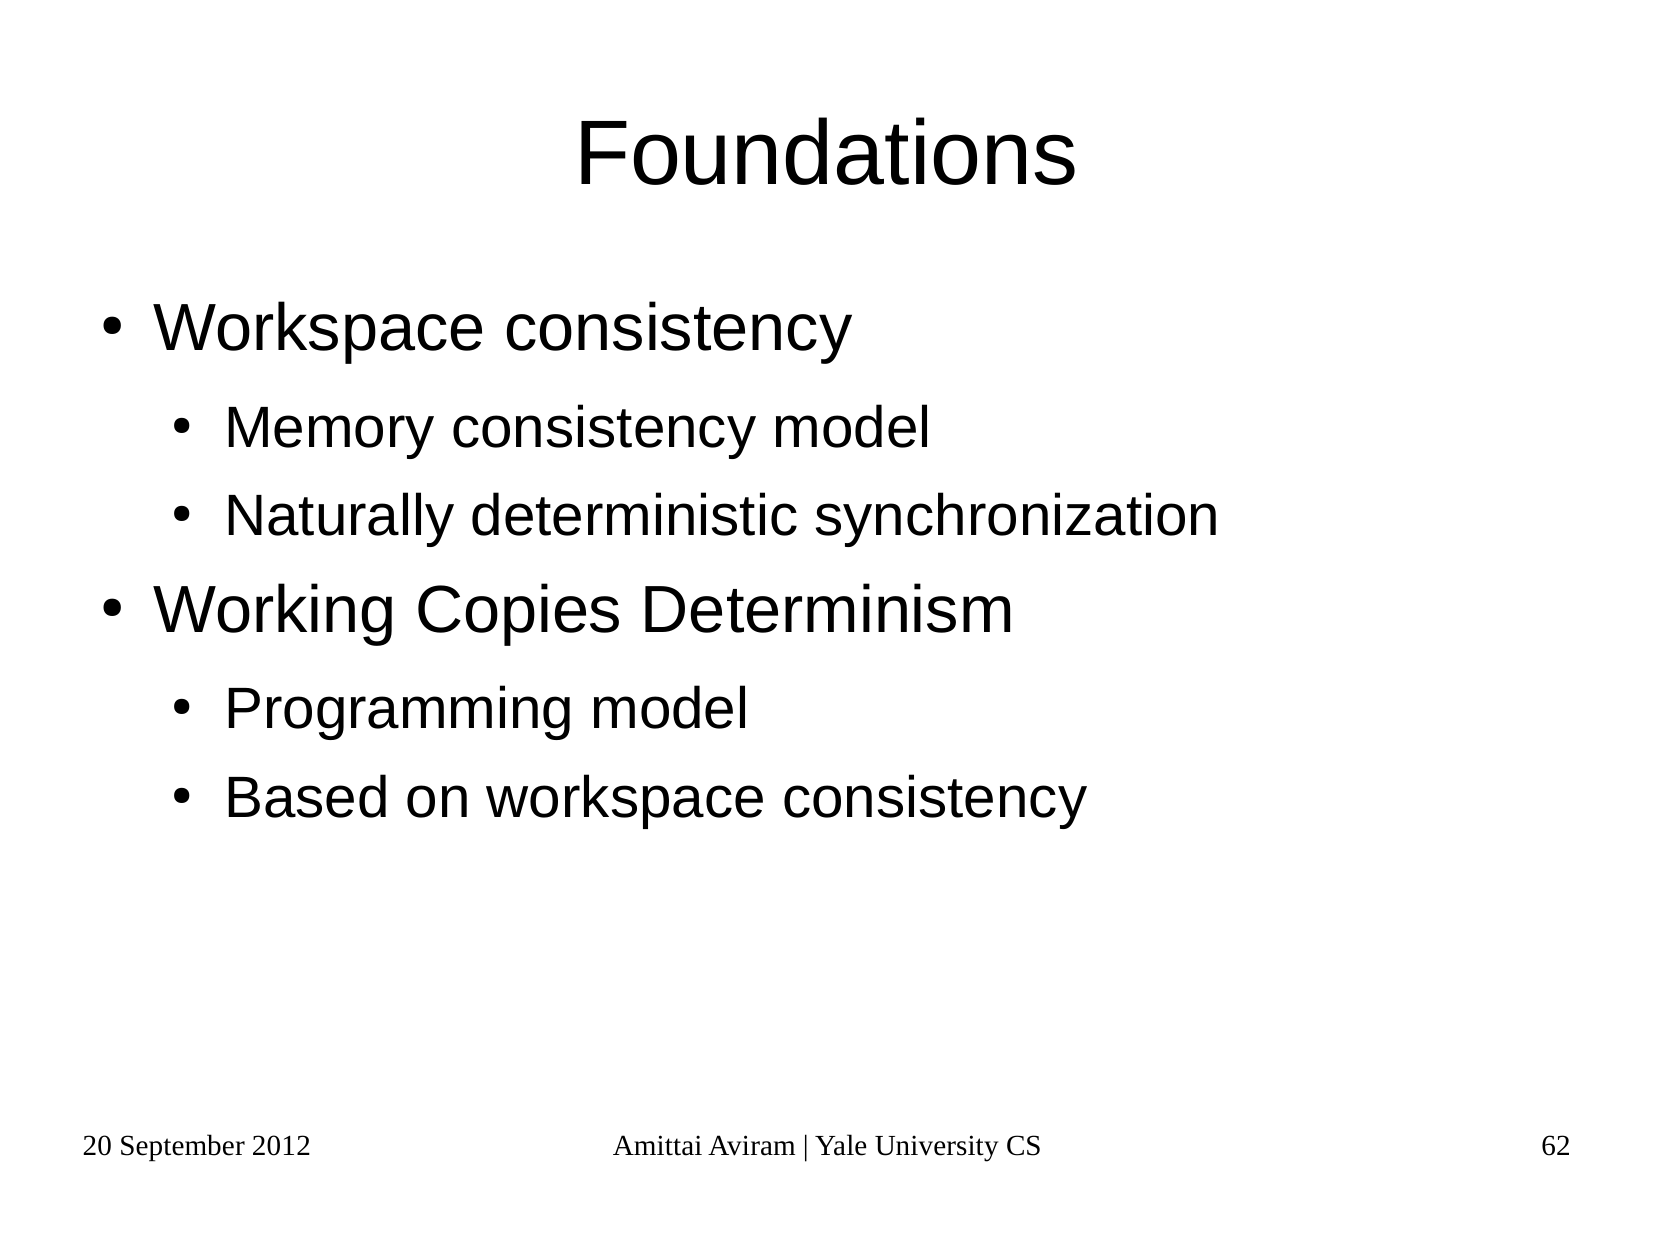

# Foundations
Workspace consistency
Memory consistency model
Naturally deterministic synchronization
Working Copies Determinism
Programming model
Based on workspace consistency
62